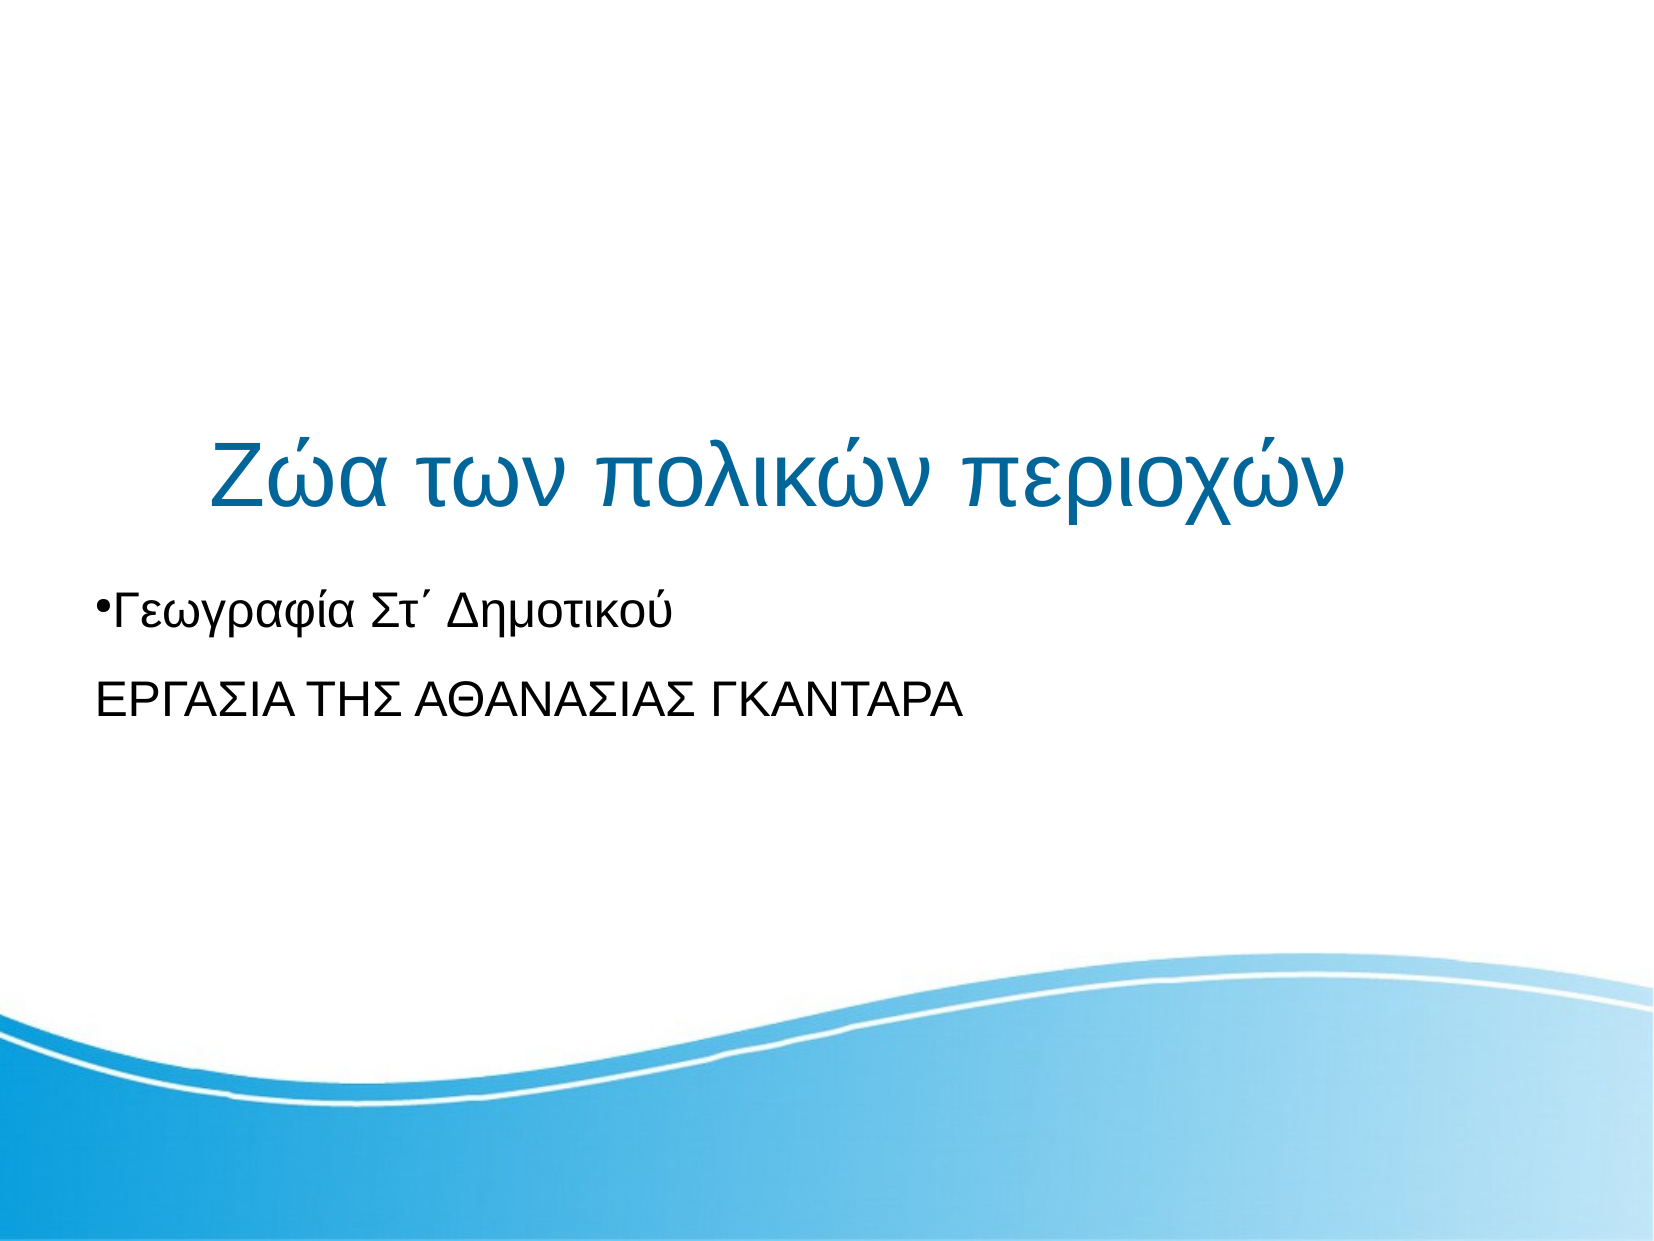

# Ζώα των πολικών περιοχών
Γεωγραφία Στ΄ Δημοτικού
ΕΡΓΑΣΙΑ ΤΗΣ ΑΘΑΝΑΣΙΑΣ ΓΚΑΝΤΑΡΑ